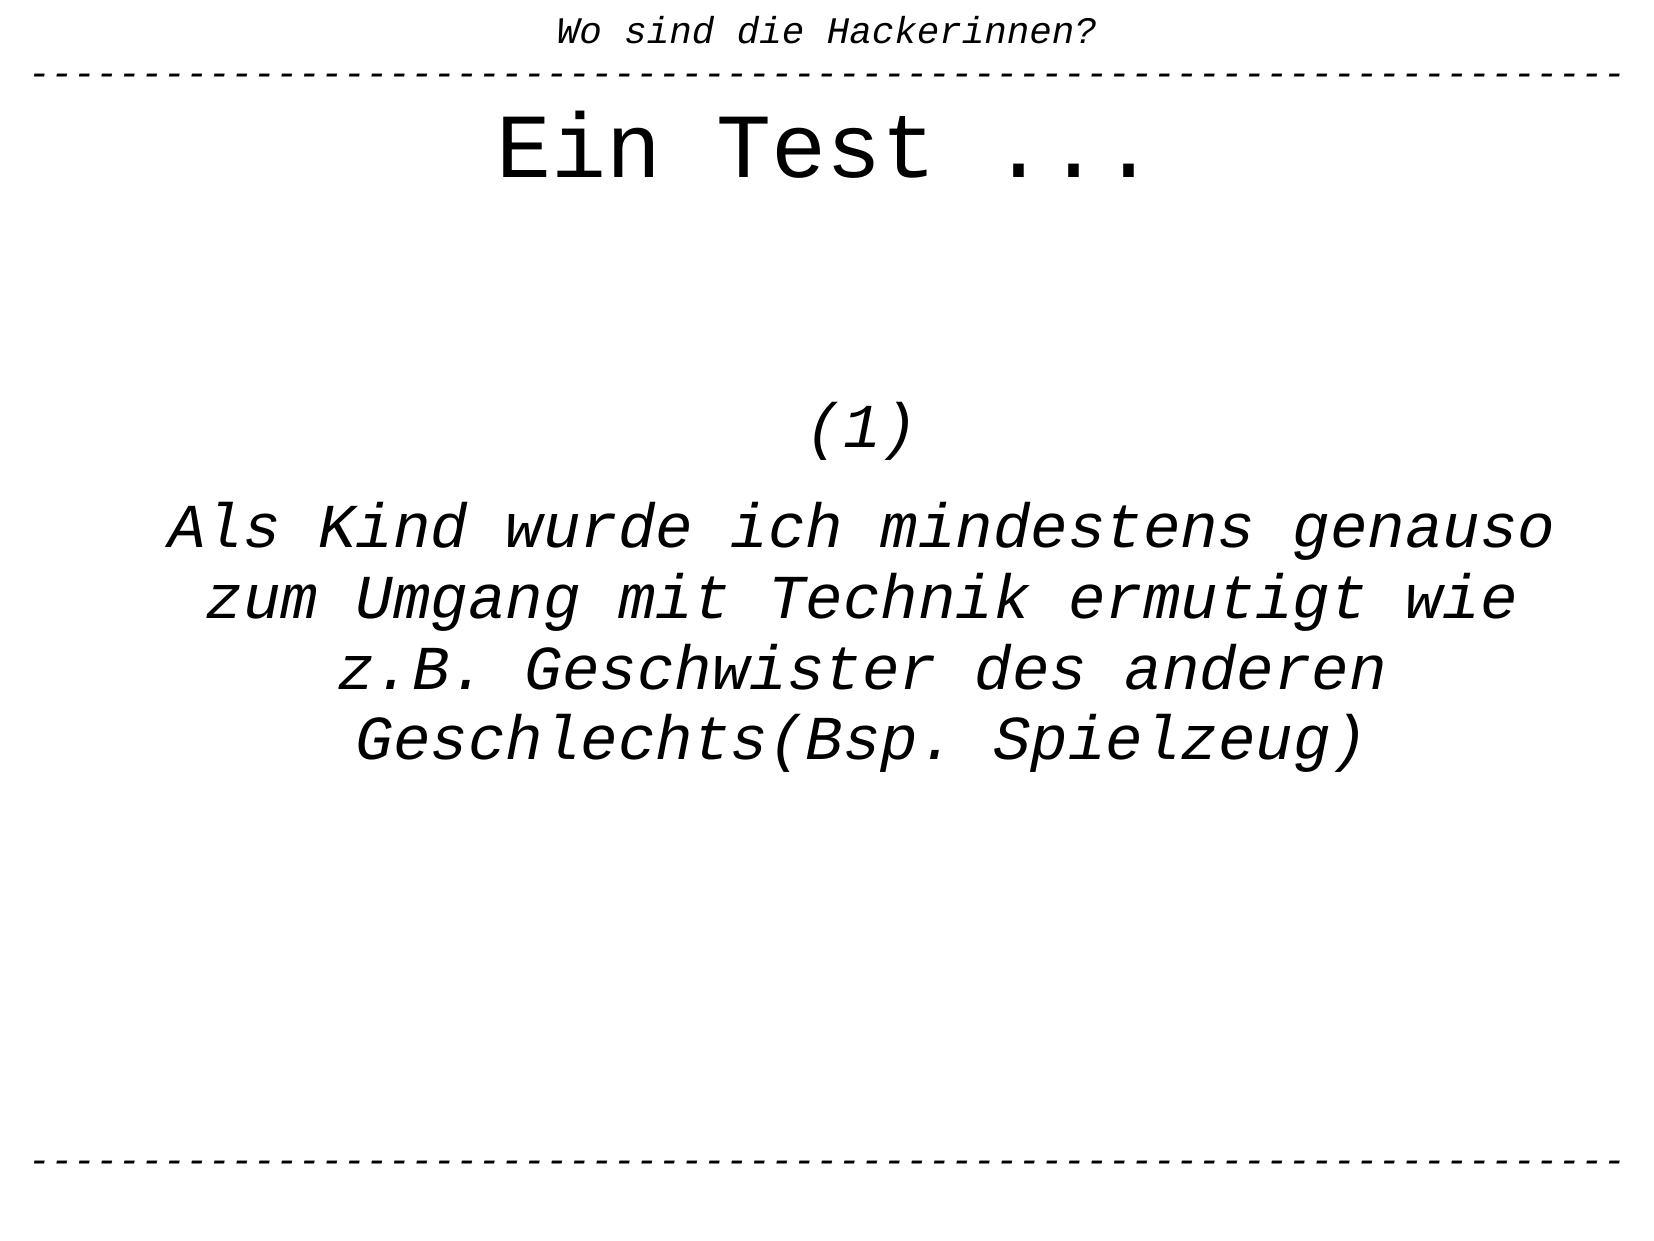

Wo sind die Hackerinnen?
-----------------------------------------------------------------------
# Ein Test ...
(1)
Als Kind wurde ich mindestens genauso zum Umgang mit Technik ermutigt wie z.B. Geschwister des anderen Geschlechts(Bsp. Spielzeug)
-----------------------------------------------------------------------